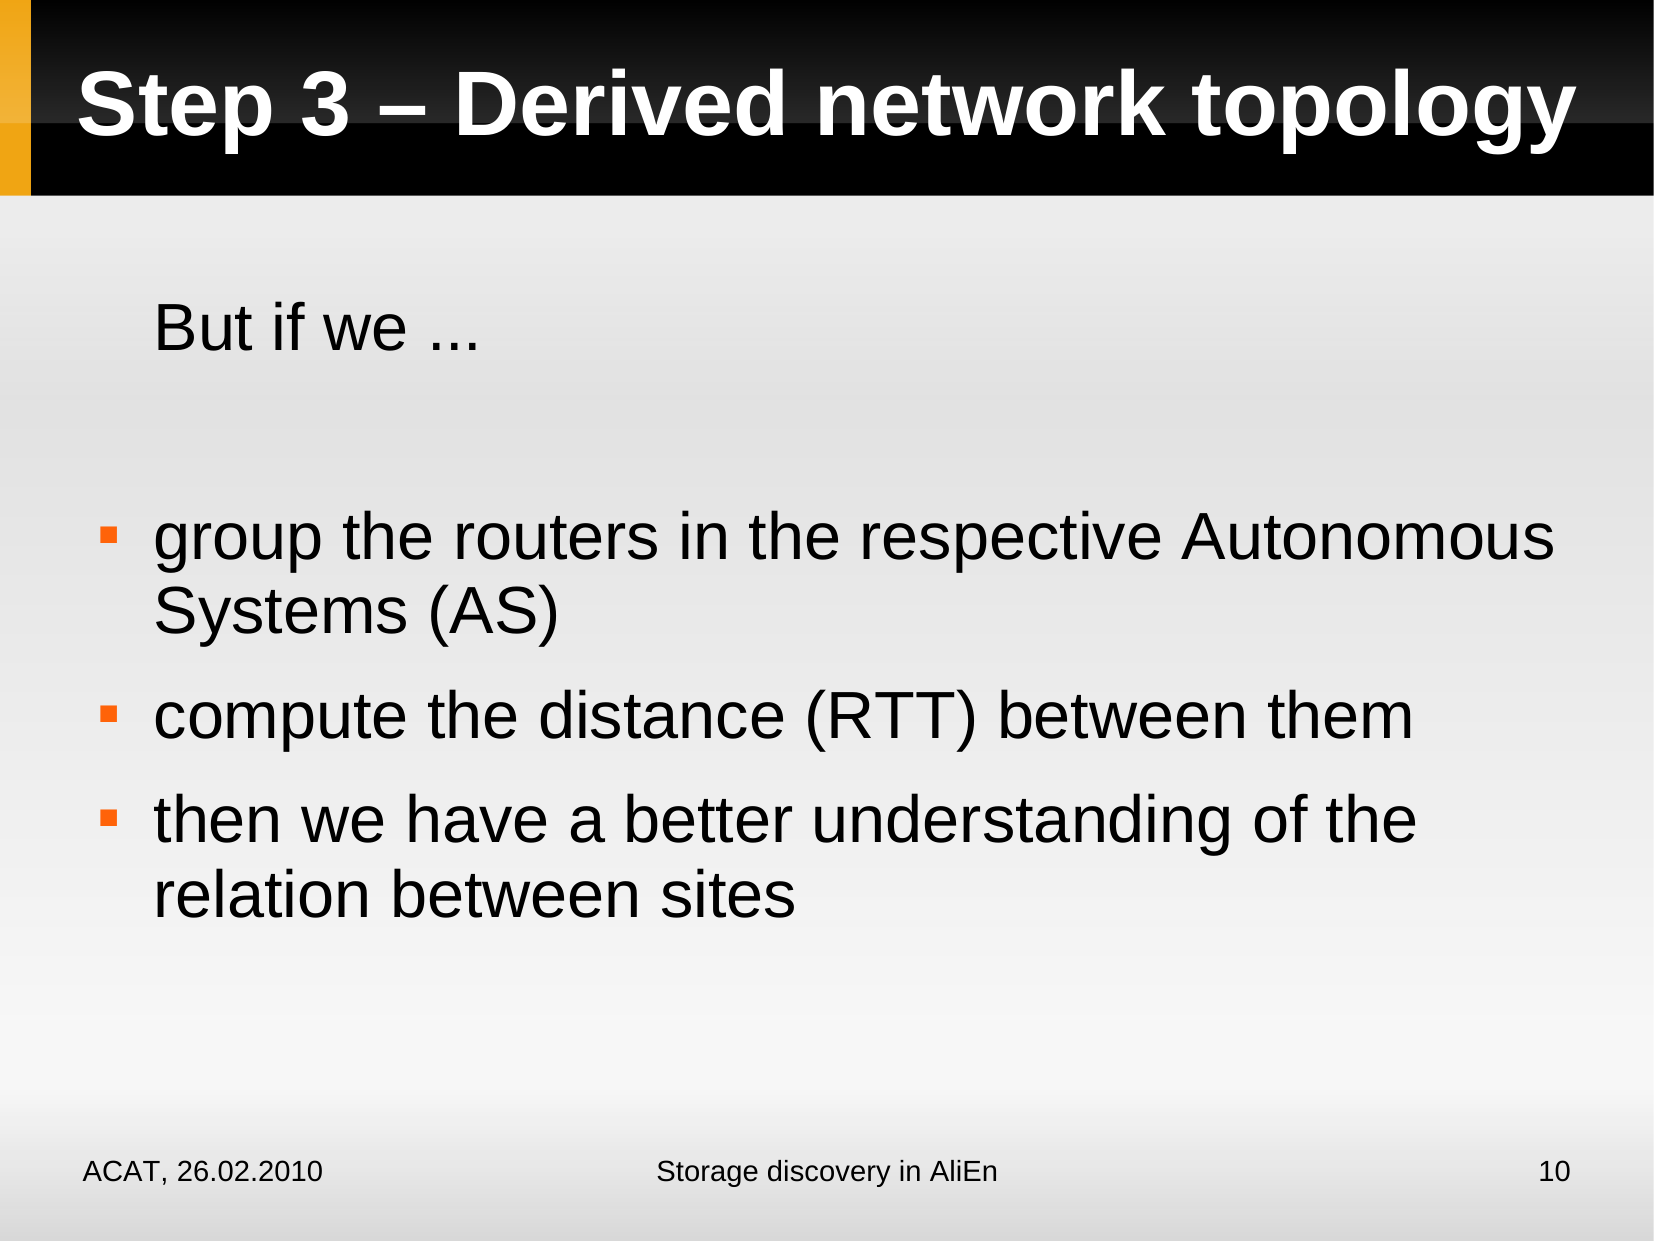

# Step 3 – Derived network topology
But if we ...
group the routers in the respective Autonomous Systems (AS)
compute the distance (RTT) between them
then we have a better understanding of the relation between sites
ACAT, 26.02.2010
Storage discovery in AliEn
10